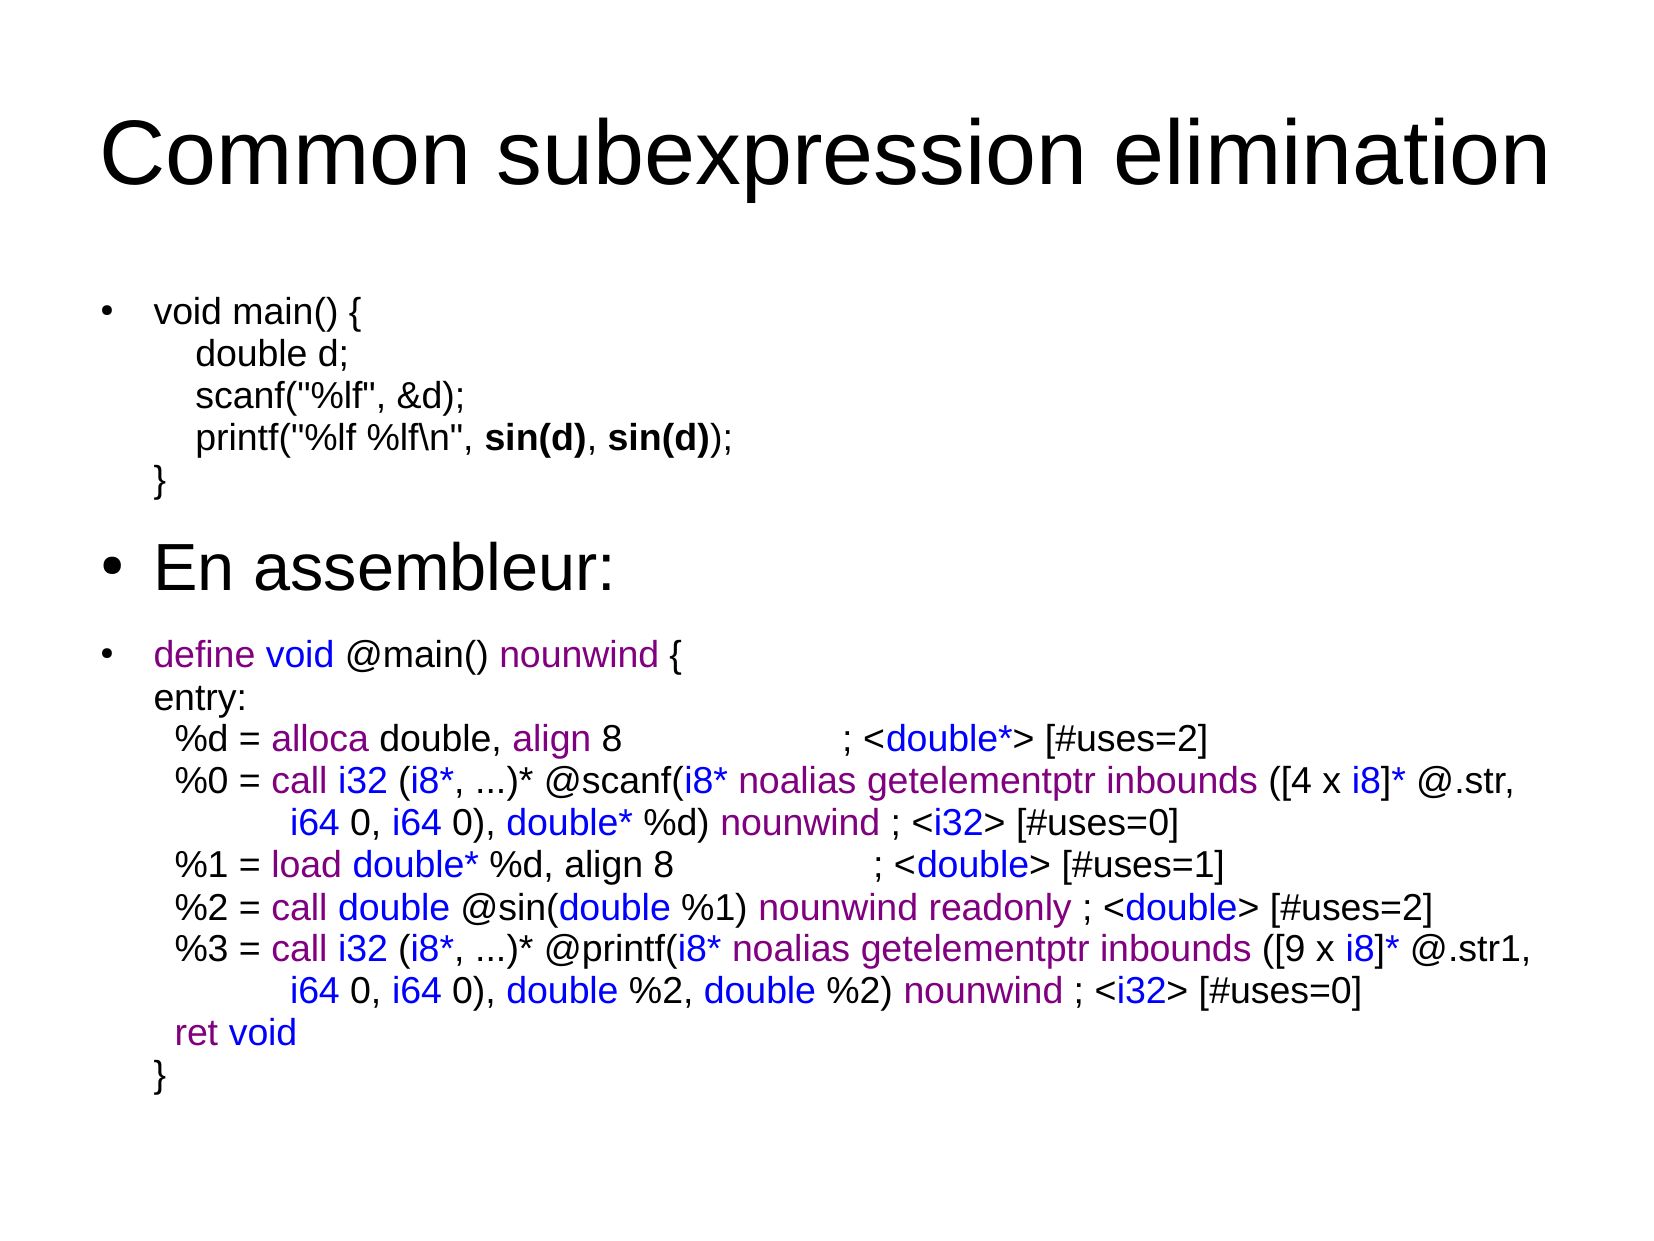

# Common subexpression elimination
void main() {
 double d;
 scanf("%lf", &d);
 printf("%lf %lf\n", sin(d), sin(d));
}
En assembleur:
define void @main() nounwind {
entry:
 %d = alloca double, align 8 ; <double*> [#uses=2]
 %0 = call i32 (i8*, ...)* @scanf(i8* noalias getelementptr inbounds ([4 x i8]* @.str,
 i64 0, i64 0), double* %d) nounwind ; <i32> [#uses=0]
 %1 = load double* %d, align 8 ; <double> [#uses=1]
 %2 = call double @sin(double %1) nounwind readonly ; <double> [#uses=2]
 %3 = call i32 (i8*, ...)* @printf(i8* noalias getelementptr inbounds ([9 x i8]* @.str1,
 i64 0, i64 0), double %2, double %2) nounwind ; <i32> [#uses=0]
 ret void
}